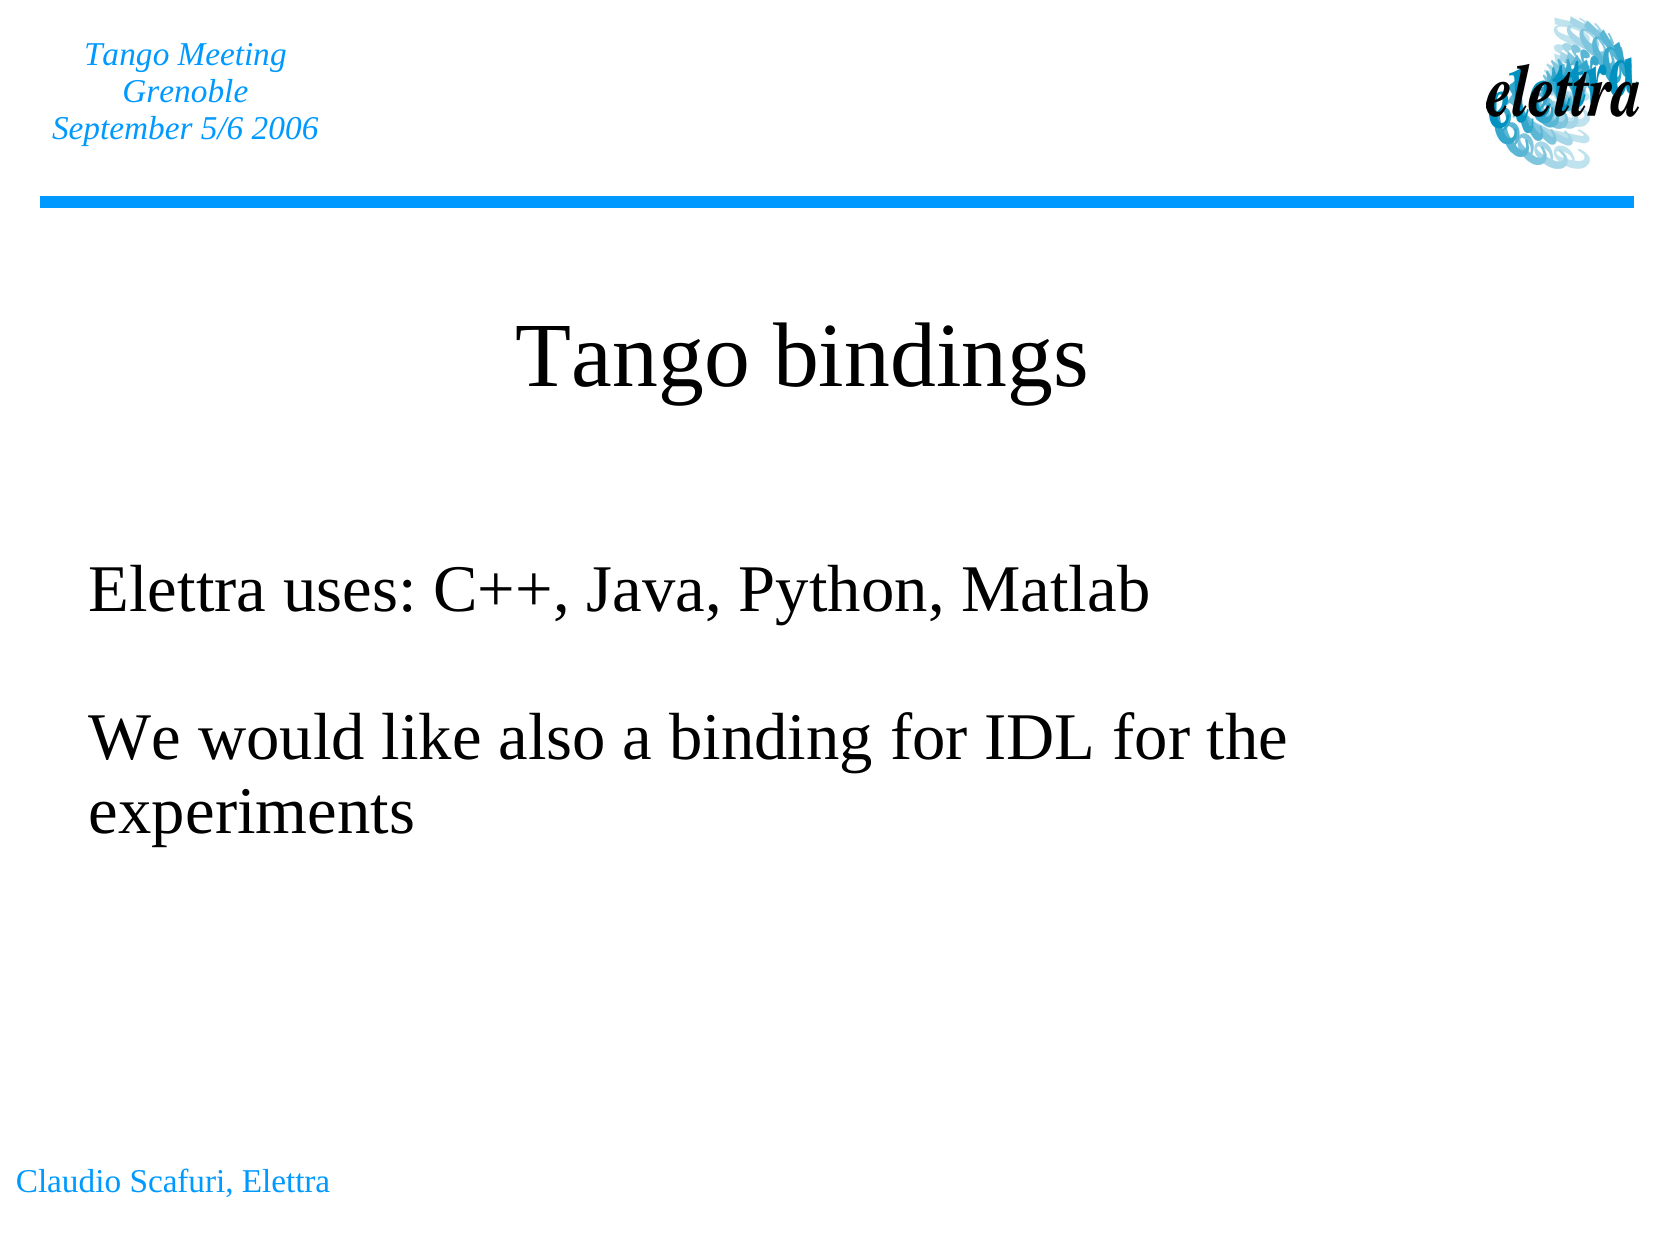

# Tango bindings
Elettra uses: C++, Java, Python, Matlab
We would like also a binding for IDL for the experiments